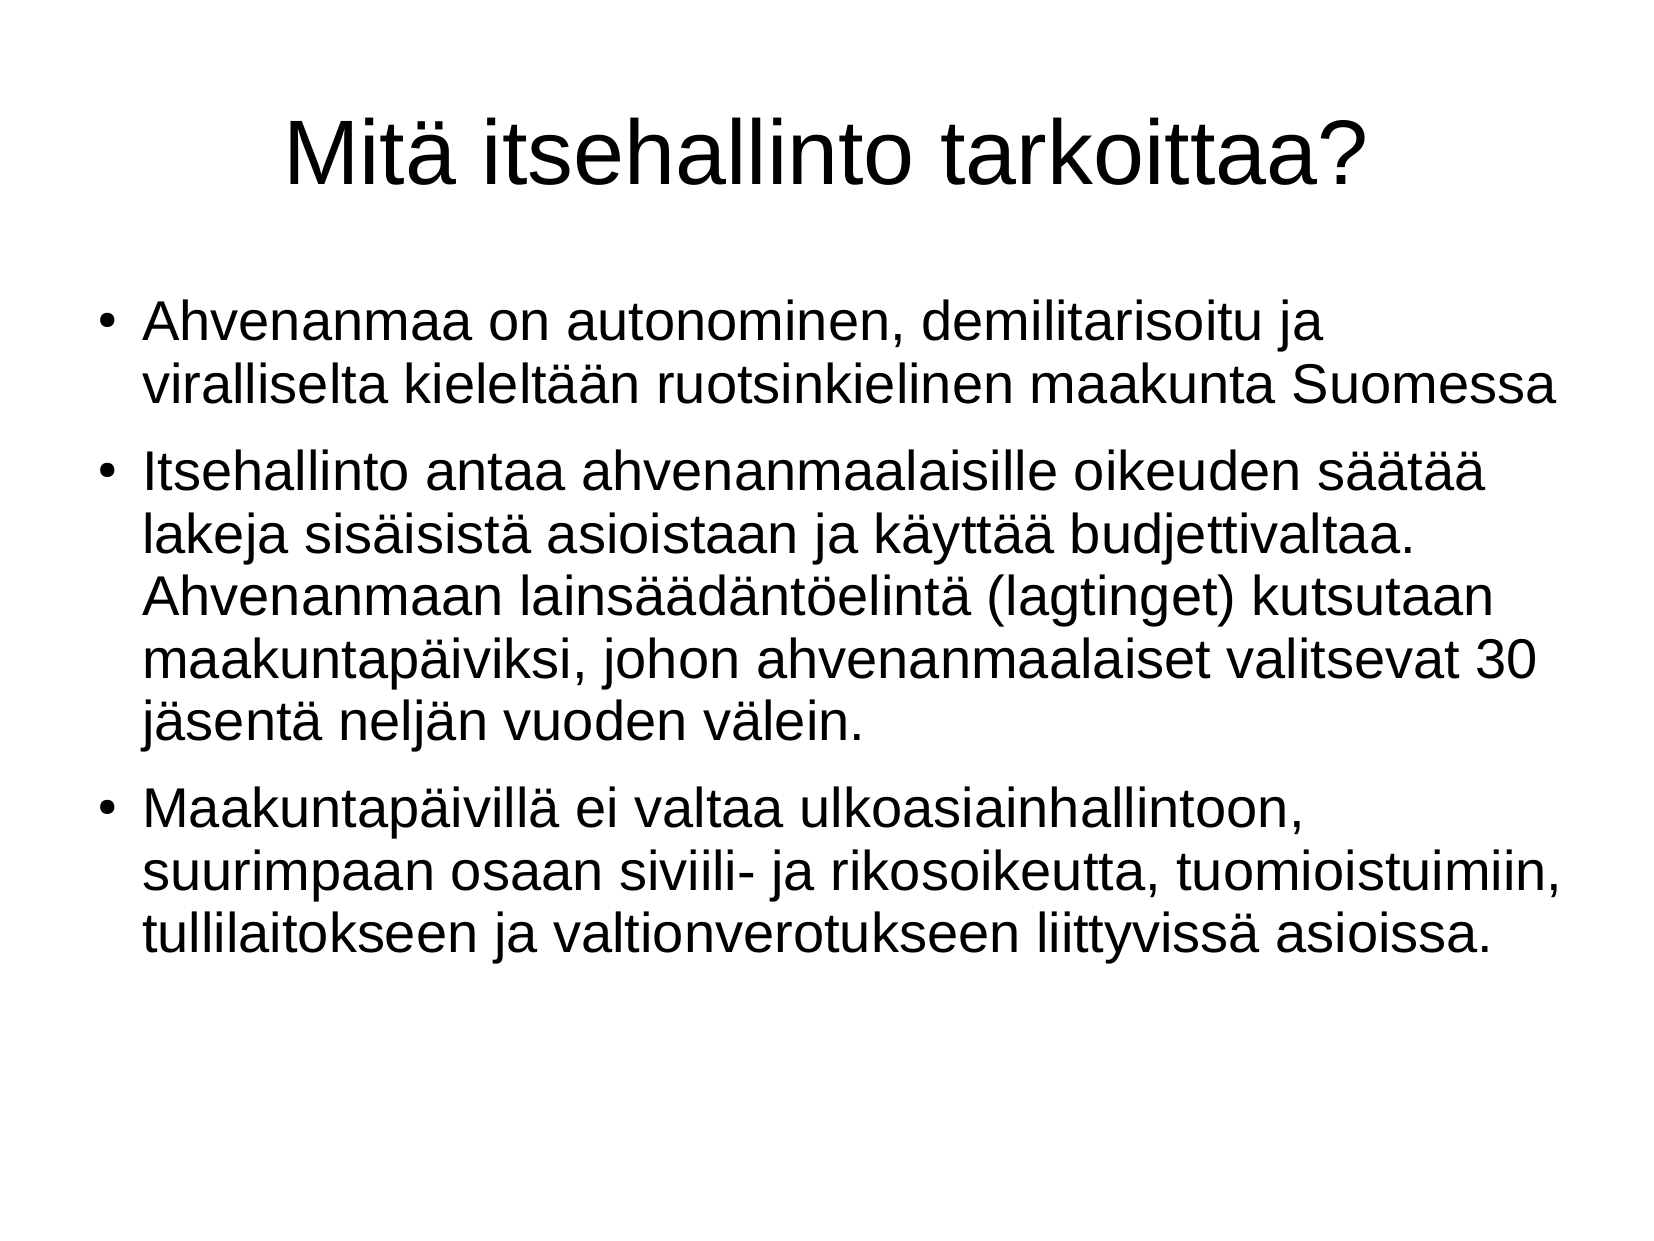

# Mitä itsehallinto tarkoittaa?
Ahvenanmaa on autonominen, demilitarisoitu ja viralliselta kieleltään ruotsinkielinen maakunta Suomessa
Itsehallinto antaa ahvenanmaalaisille oikeuden säätää lakeja sisäisistä asioistaan ja käyttää budjettivaltaa. Ahvenanmaan lainsäädäntöelintä (lagtinget) kutsutaan maakuntapäiviksi, johon ahvenanmaalaiset valitsevat 30 jäsentä neljän vuoden välein.
Maakuntapäivillä ei valtaa ulkoasiainhallintoon, suurimpaan osaan siviili- ja rikosoikeutta, tuomioistuimiin, tullilaitokseen ja valtionverotukseen liittyvissä asioissa.